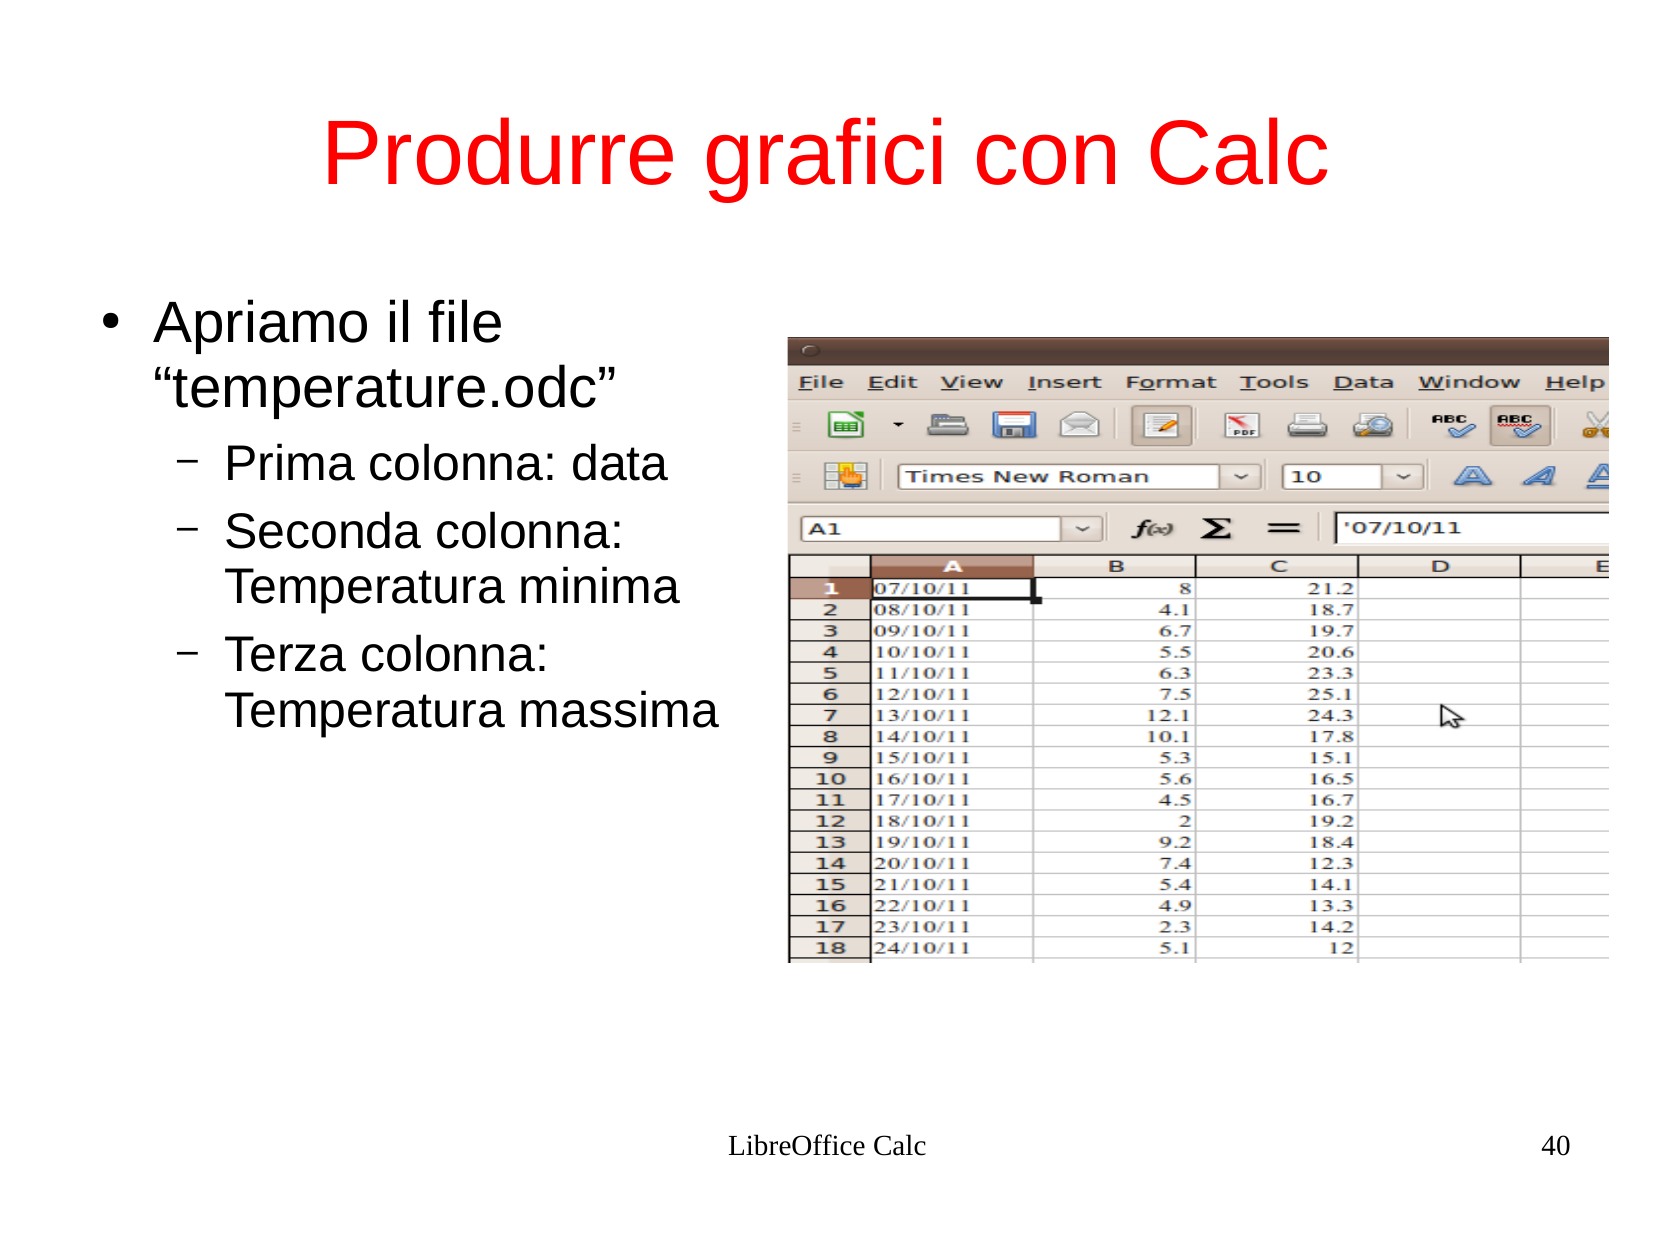

# Produrre grafici con Calc
Apriamo il file “temperature.odc”
Prima colonna: data
Seconda colonna: Temperatura minima
Terza colonna: Temperatura massima
LibreOffice Calc
40